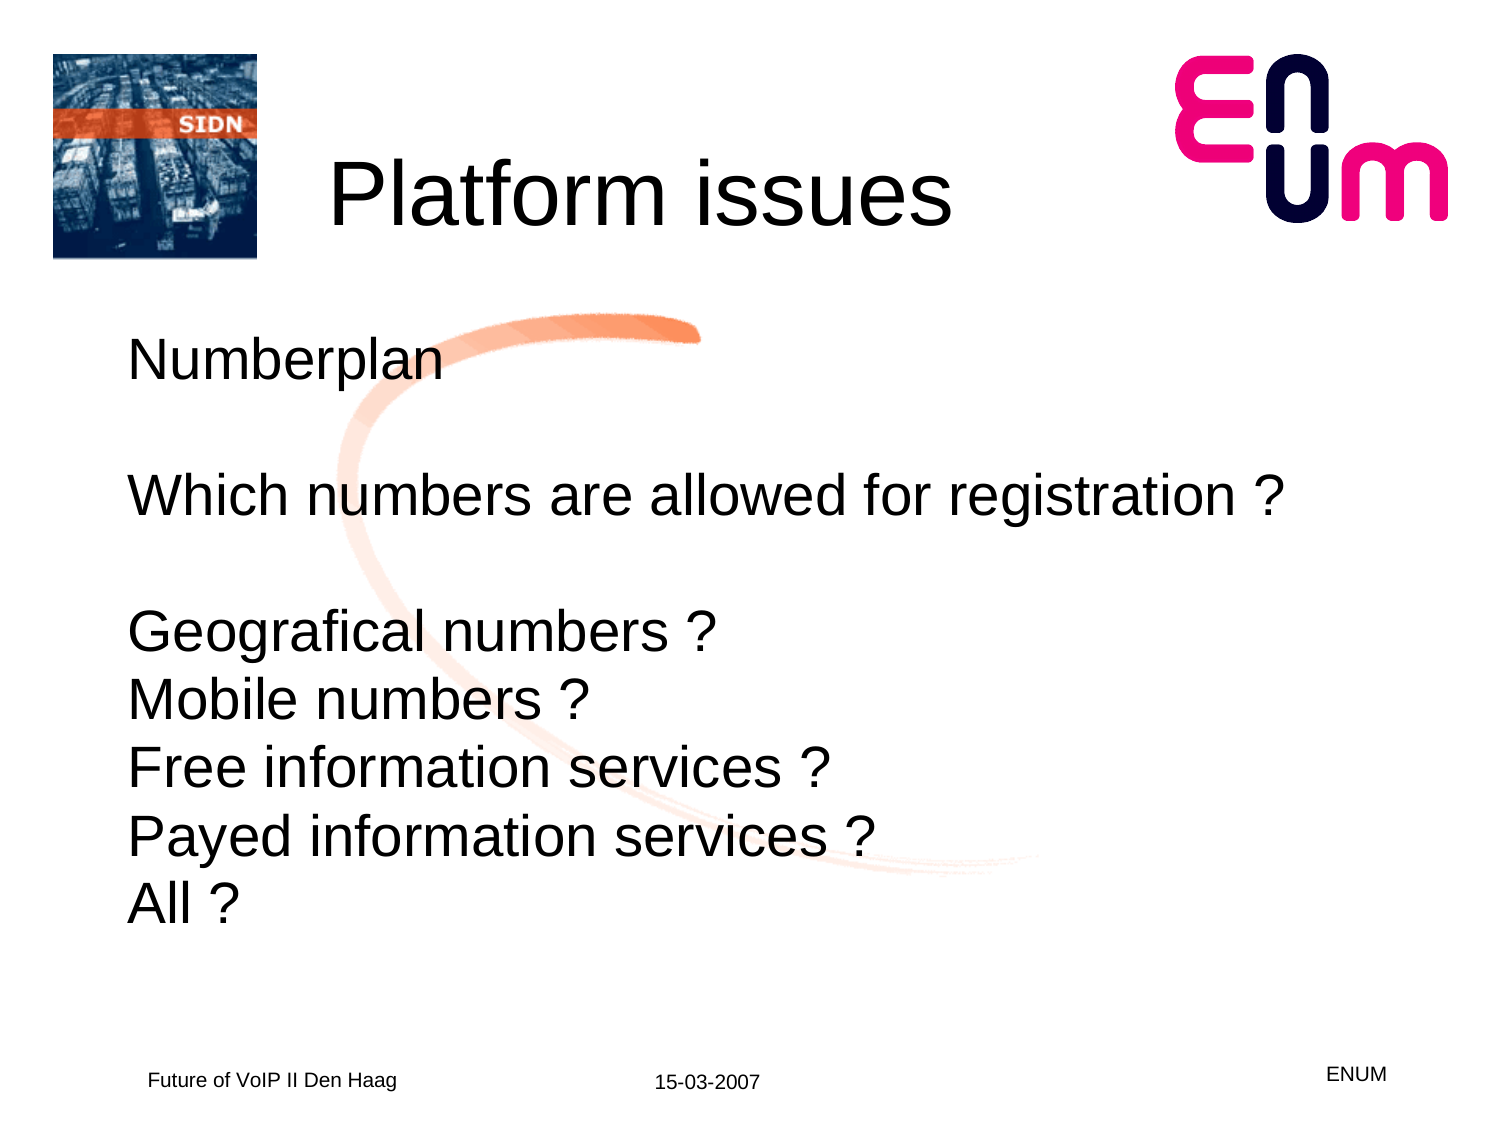

# Platform issues
Numberplan
Which numbers are allowed for registration ?
Geografical numbers ?
Mobile numbers ?
Free information services ?
Payed information services ?
All ?